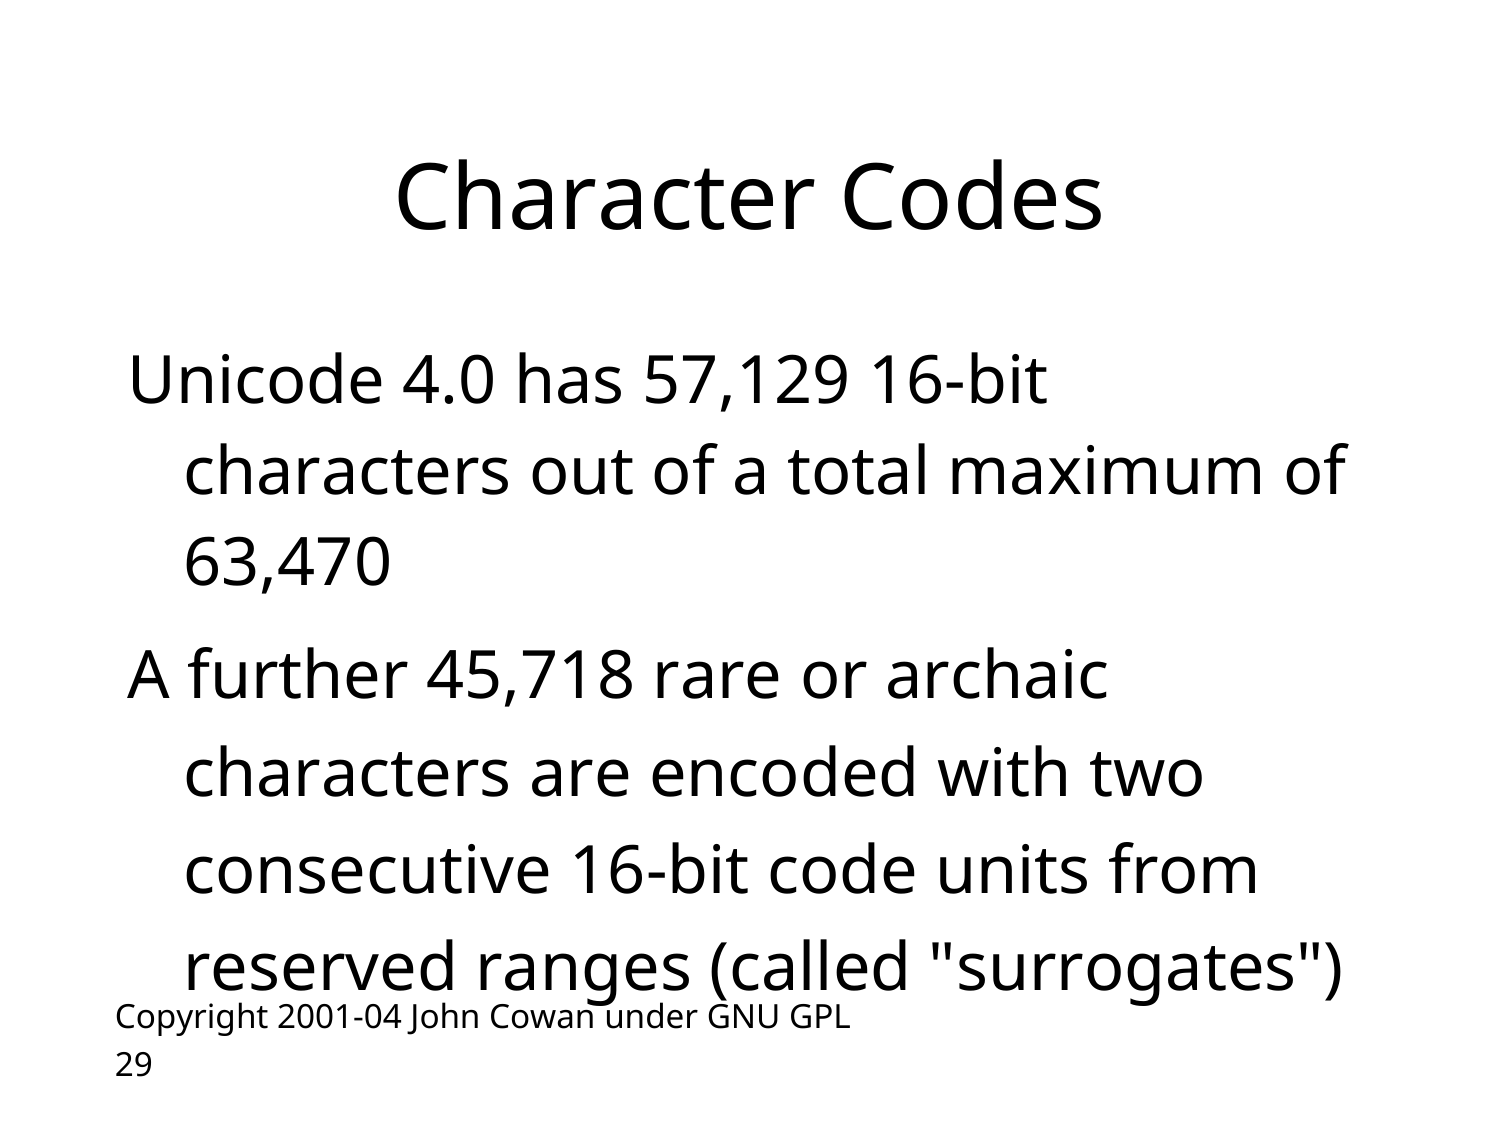

# Character Codes
Unicode 4.0 has 57,129 16-bit characters out of a total maximum of 63,470
A further 45,718 rare or archaic characters are encoded with two consecutive 16-bit code units from reserved ranges (called "surrogates")